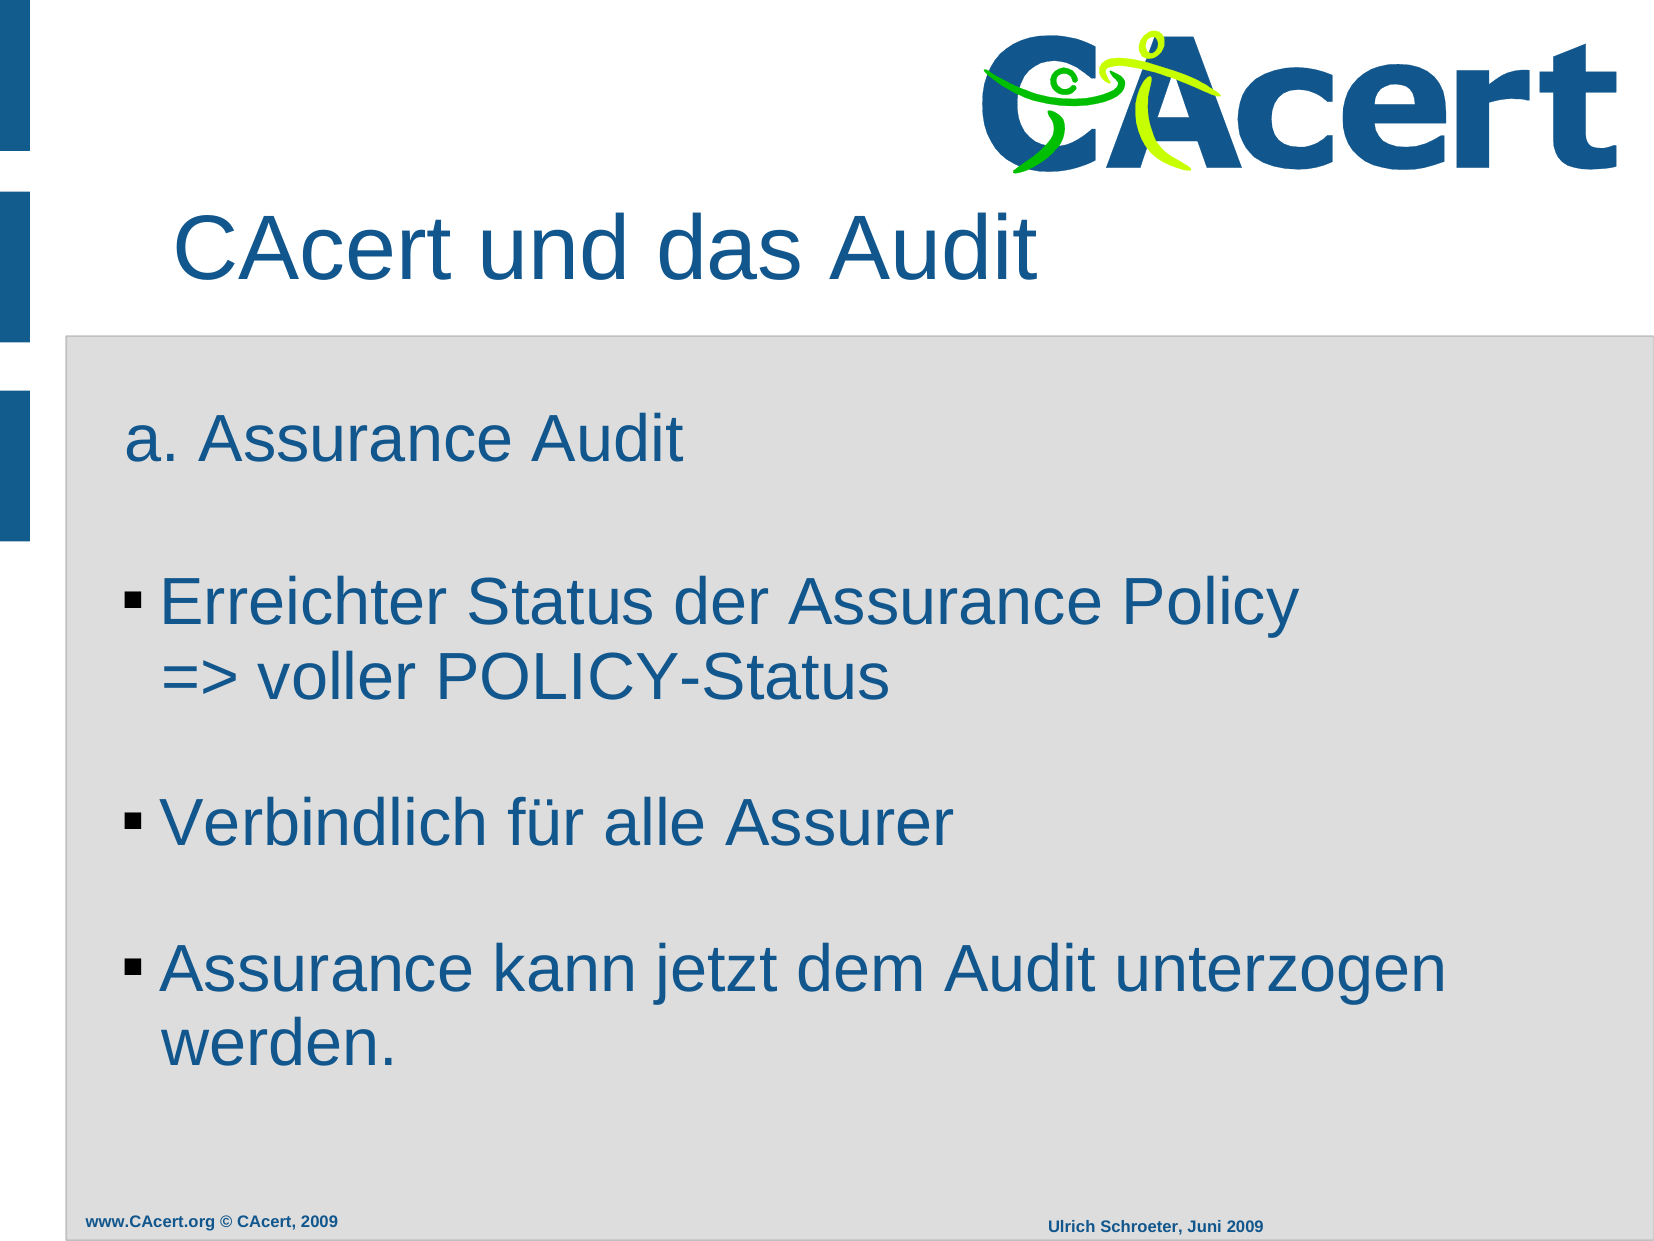

CAcert und das Audit
a. Assurance Audit
 Erreichter Status der Assurance Policy
 => voller POLICY-Status
 Verbindlich für alle Assurer
 Assurance kann jetzt dem Audit unterzogen
 werden.